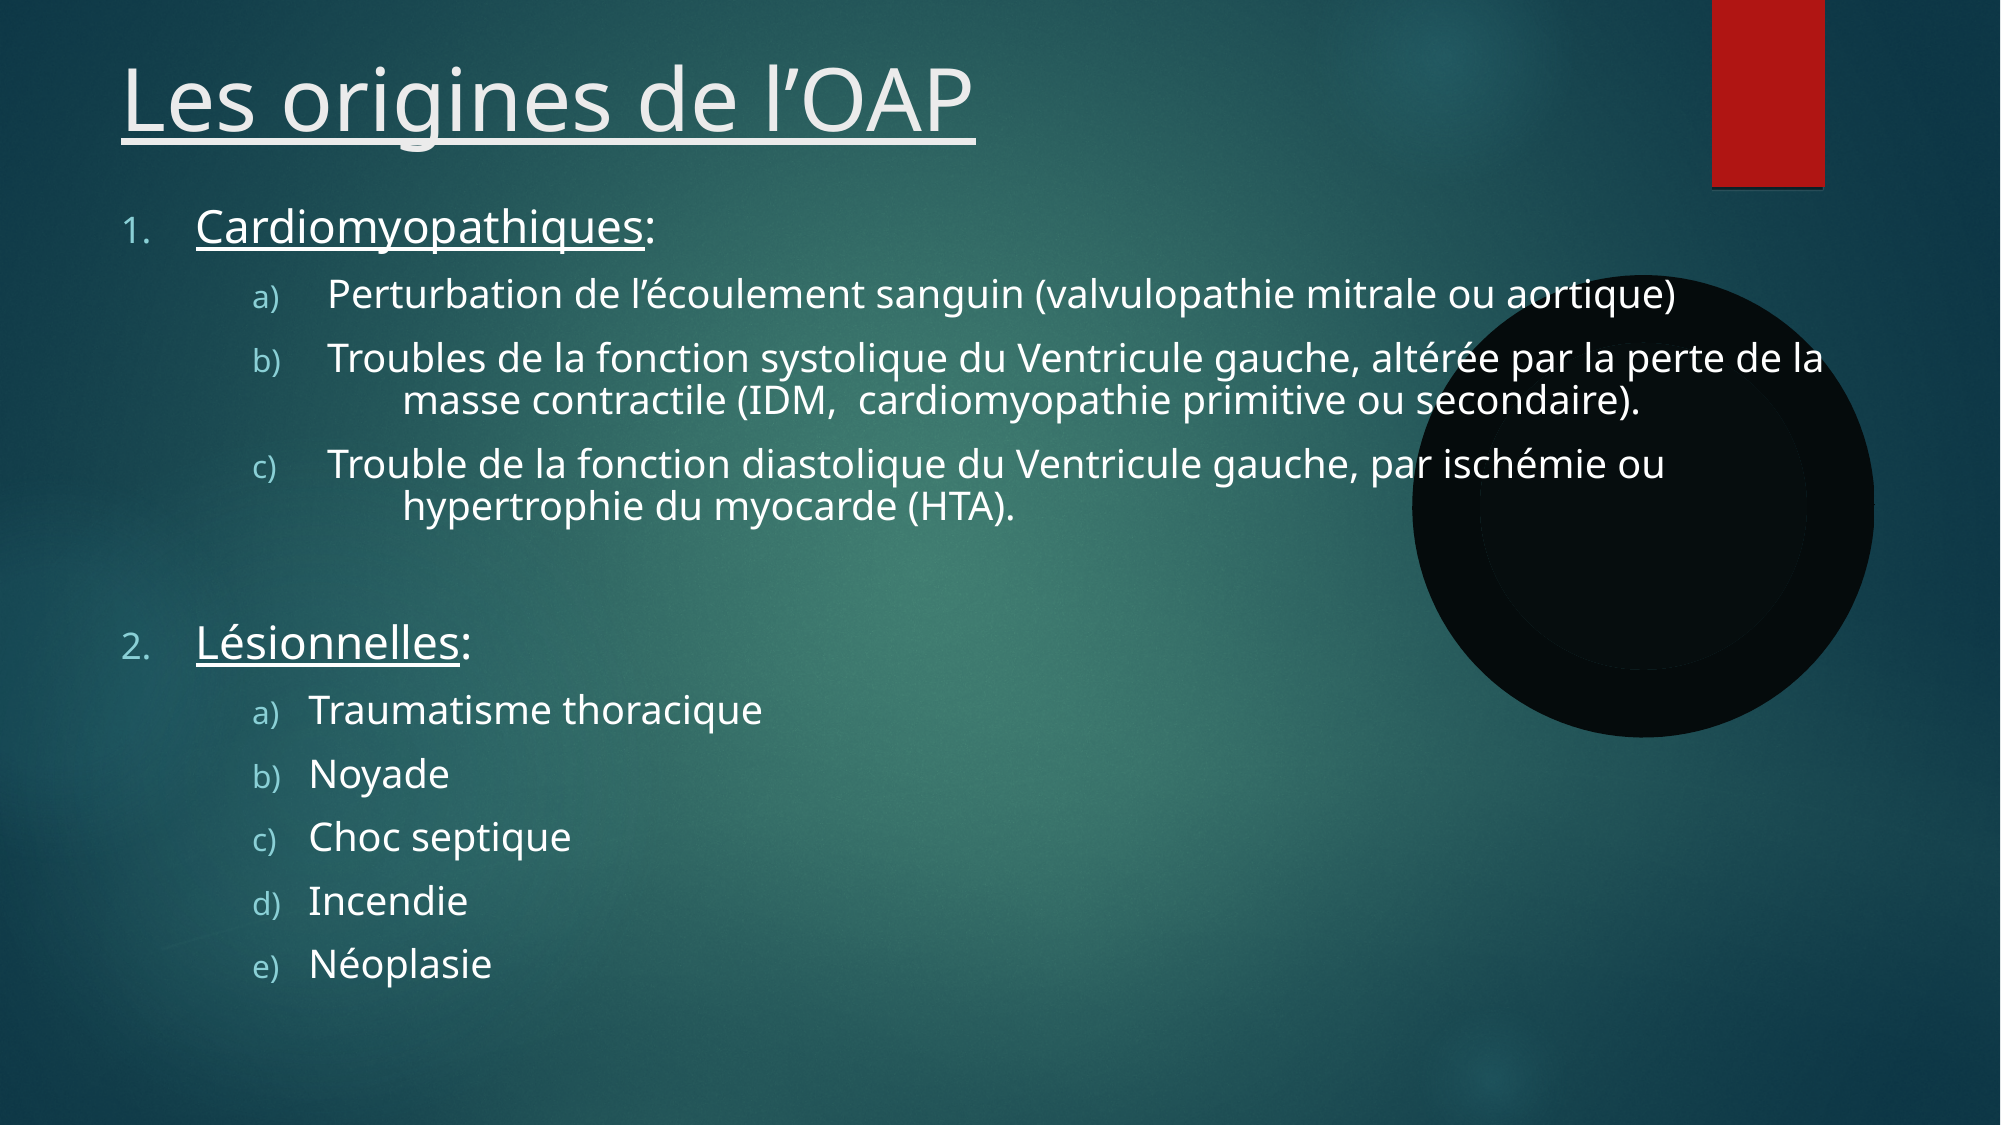

# Les origines de l’OAP
Cardiomyopathiques:
Perturbation de l’écoulement sanguin (valvulopathie mitrale ou aortique)
Troubles de la fonction systolique du Ventricule gauche, altérée par la perte de la masse contractile (IDM, cardiomyopathie primitive ou secondaire).
Trouble de la fonction diastolique du Ventricule gauche, par ischémie ou hypertrophie du myocarde (HTA).
Lésionnelles:
Traumatisme thoracique
Noyade
Choc septique
Incendie
Néoplasie